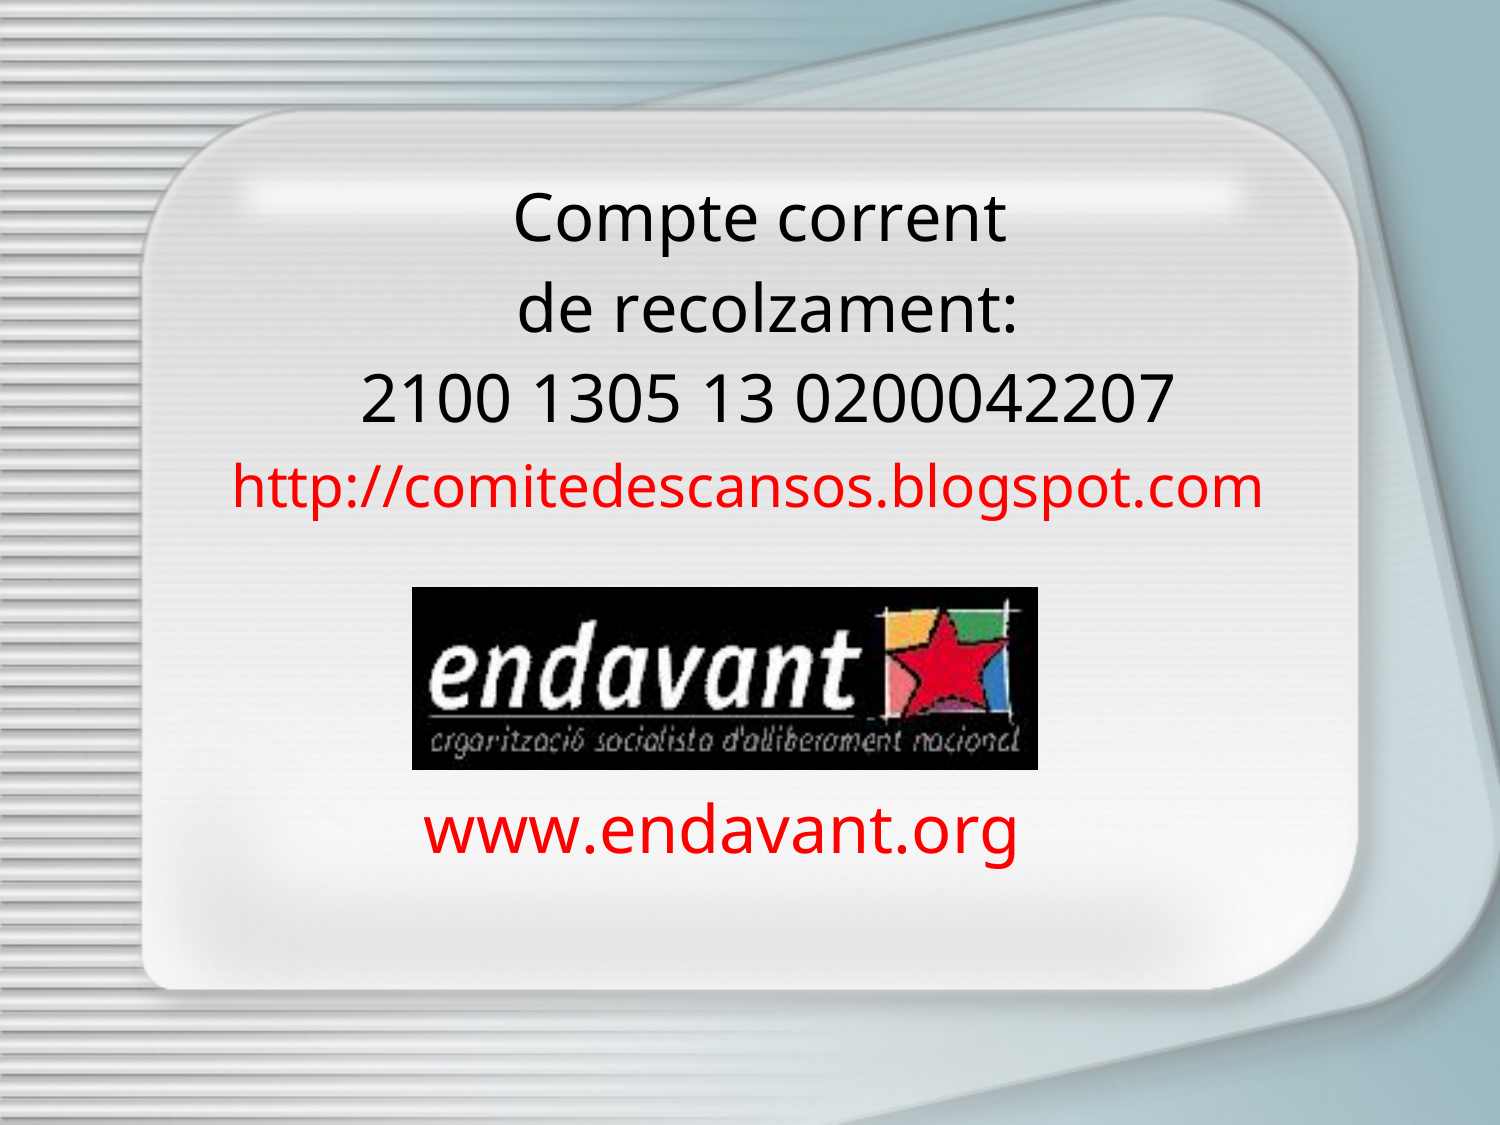

Compte corrent
de recolzament:
2100 1305 13 0200042207
http://comitedescansos.blogspot.com
www.endavant.org